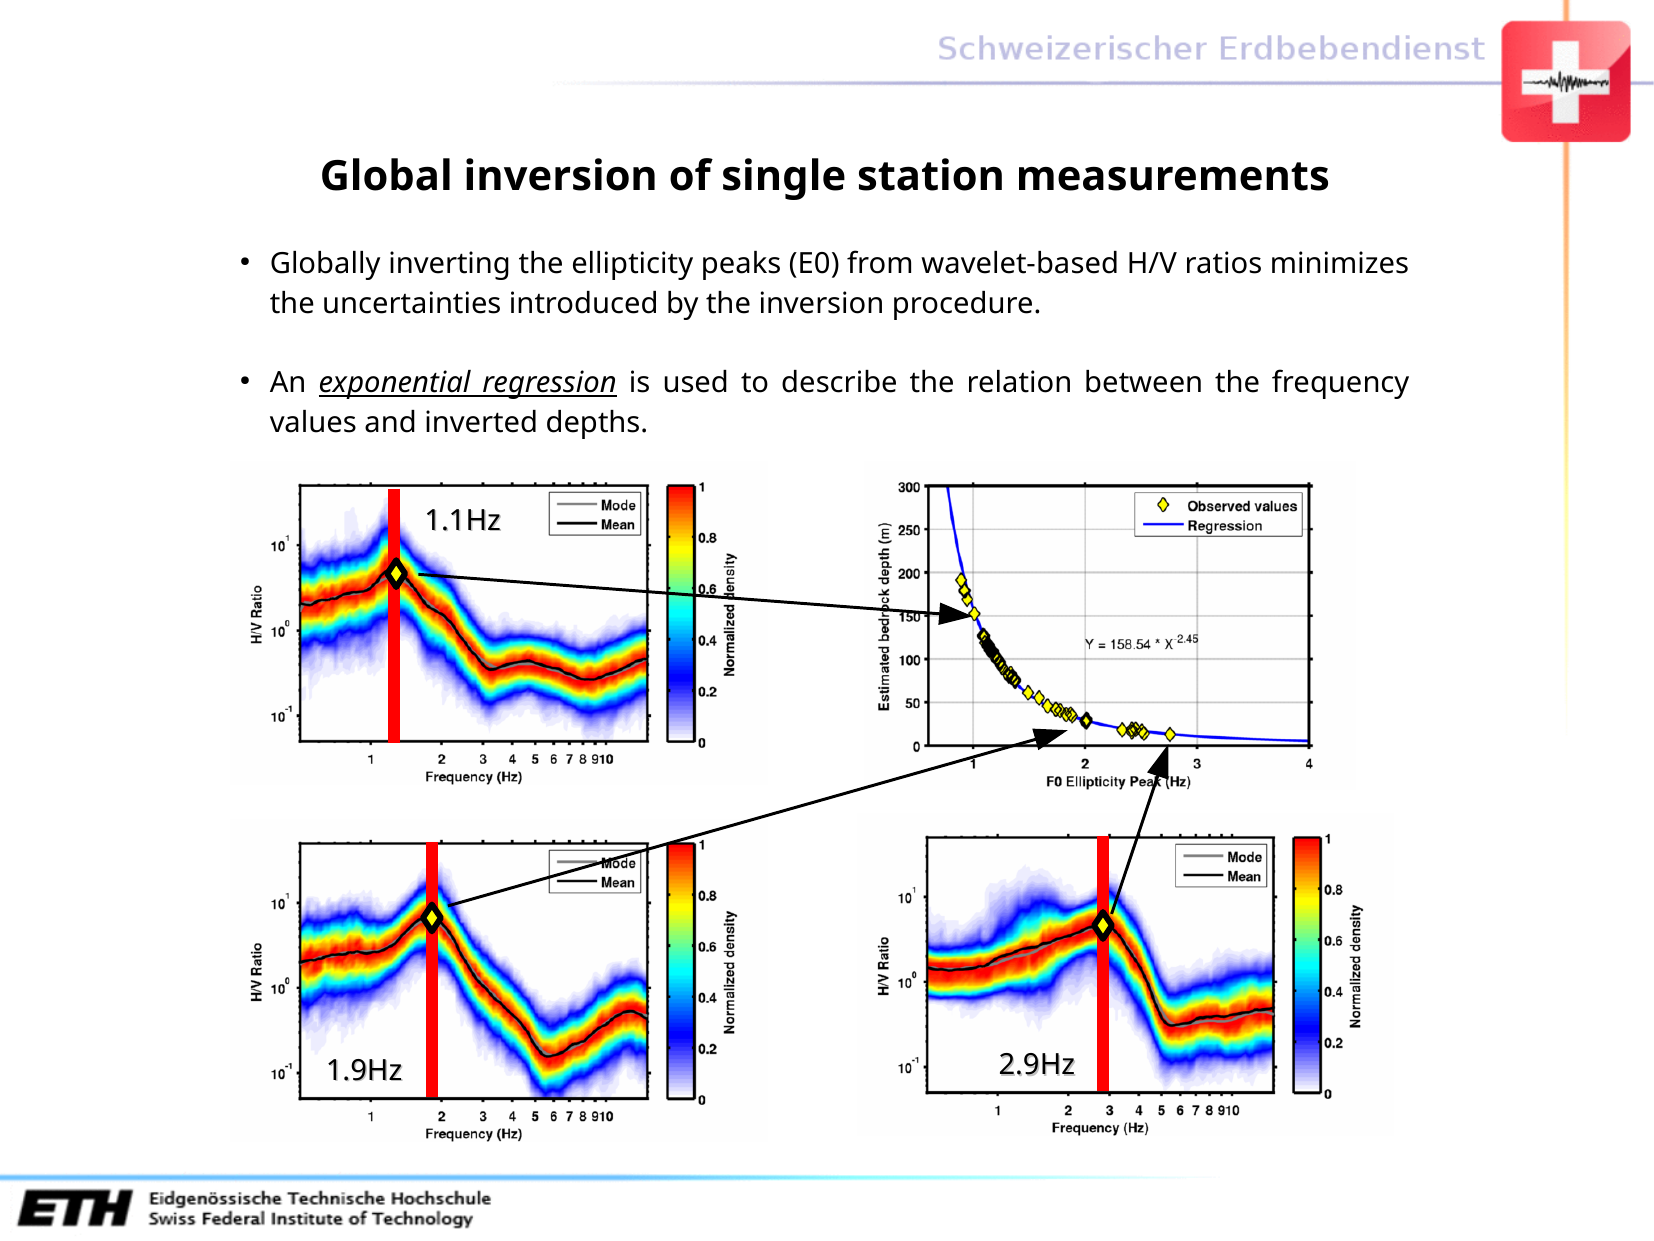

Global inversion of single station measurements
Globally inverting the ellipticity peaks (E0) from wavelet-based H/V ratios minimizes the uncertainties introduced by the inversion procedure.
An exponential regression is used to describe the relation between the frequency values and inverted depths.
1.1Hz
2.9Hz
1.9Hz